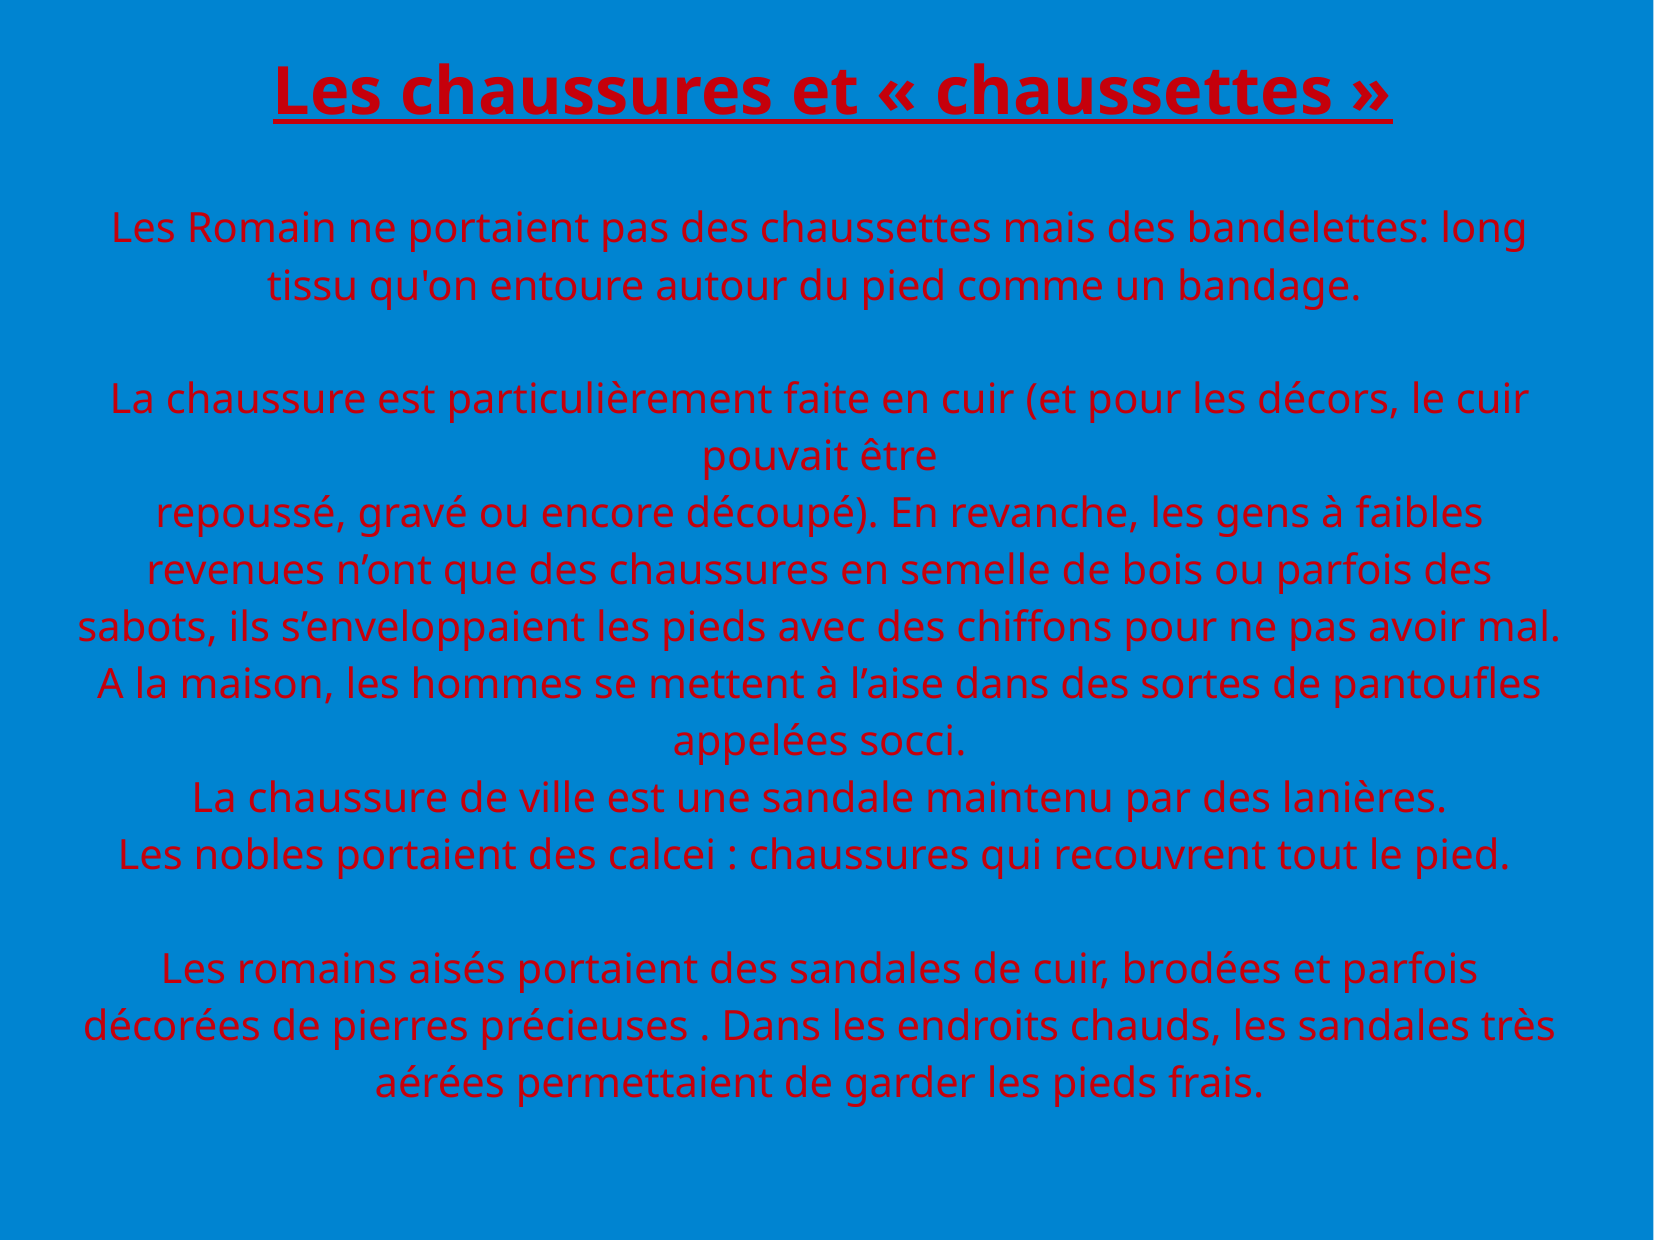

Les chaussures et « chaussettes »
Les Romain ne portaient pas des chaussettes mais des bandelettes: long tissu qu'on entoure autour du pied comme un bandage.
La chaussure est particulièrement faite en cuir (et pour les décors, le cuir pouvait être
repoussé, gravé ou encore découpé). En revanche, les gens à faibles revenues n’ont que des chaussures en semelle de bois ou parfois des sabots, ils s’enveloppaient les pieds avec des chiffons pour ne pas avoir mal. A la maison, les hommes se mettent à l’aise dans des sortes de pantoufles appelées socci.
La chaussure de ville est une sandale maintenu par des lanières.
Les nobles portaient des calcei : chaussures qui recouvrent tout le pied.
Les romains aisés portaient des sandales de cuir, brodées et parfois décorées de pierres précieuses . Dans les endroits chauds, les sandales très aérées permettaient de garder les pieds frais.